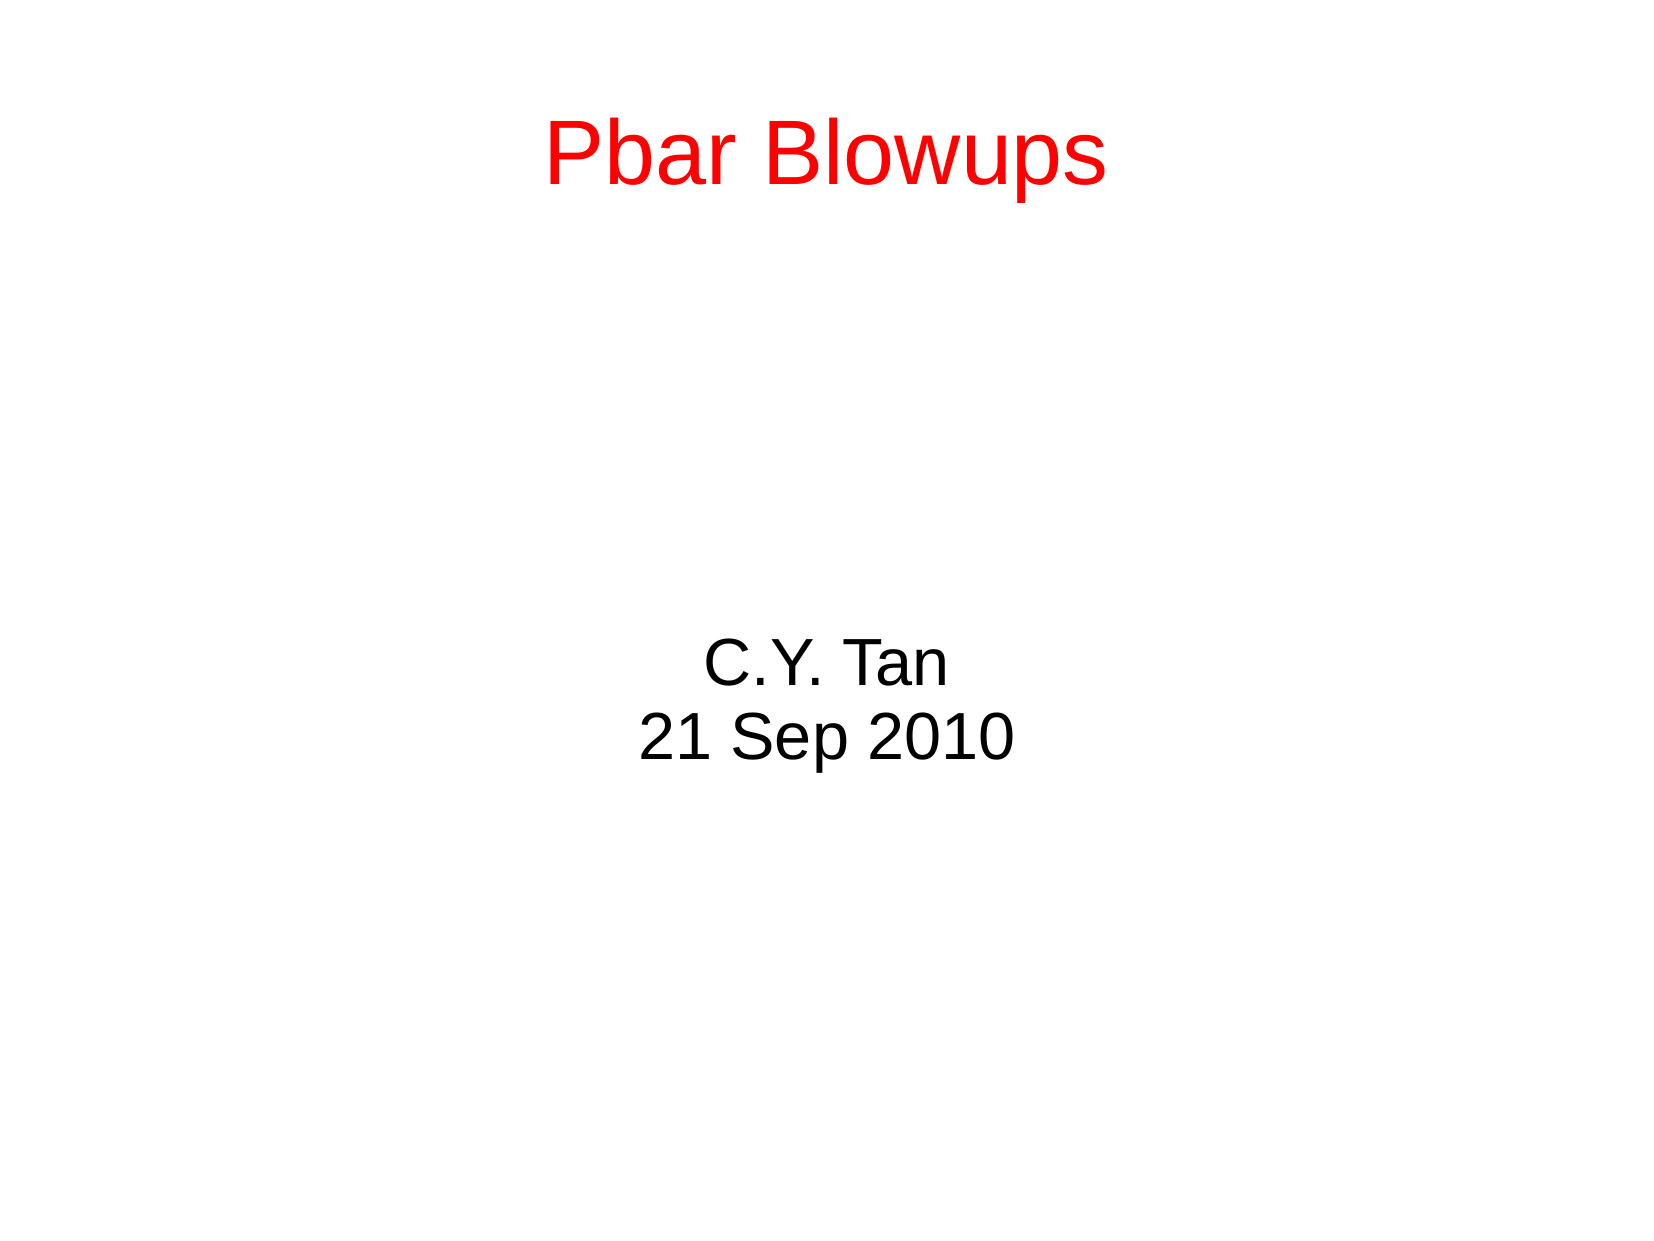

# Pbar Blowups
C.Y. Tan
21 Sep 2010